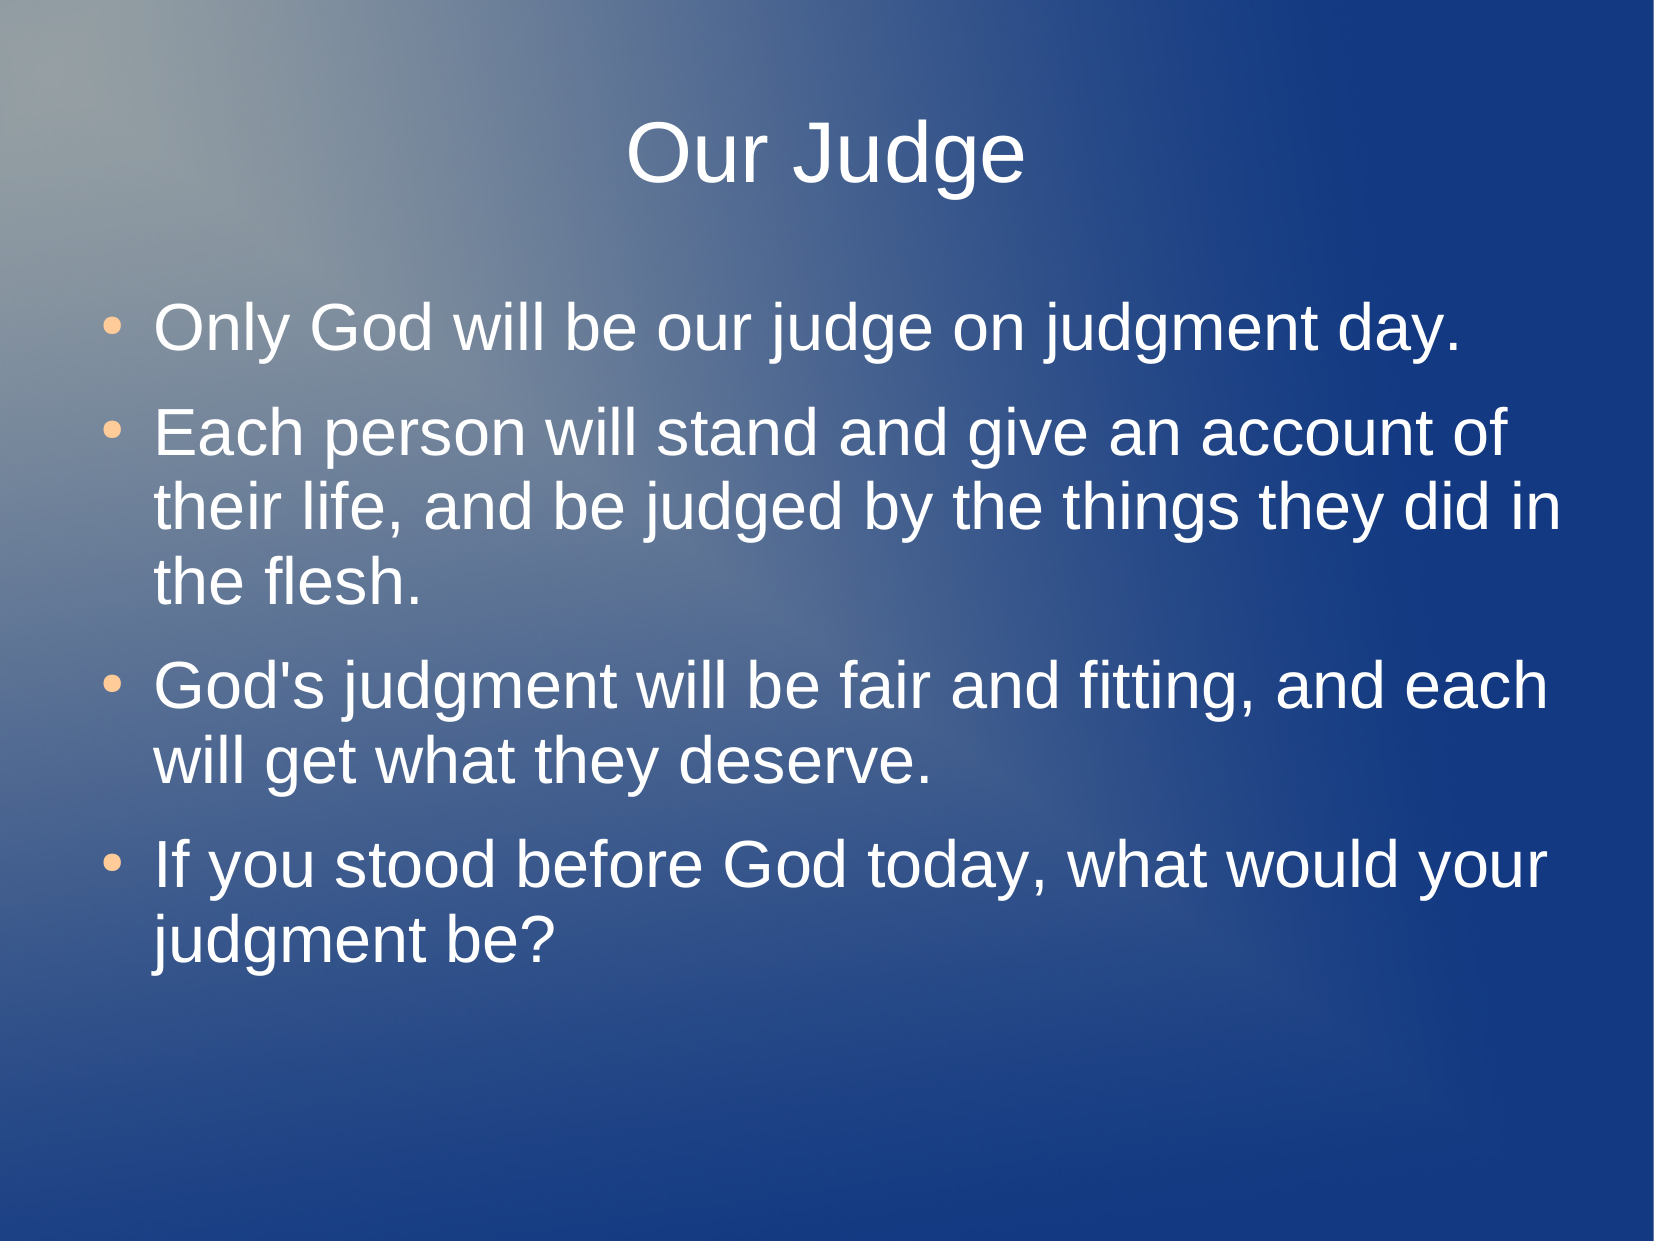

# Our Judge
Only God will be our judge on judgment day.
Each person will stand and give an account of their life, and be judged by the things they did in the flesh.
God's judgment will be fair and fitting, and each will get what they deserve.
If you stood before God today, what would your judgment be?